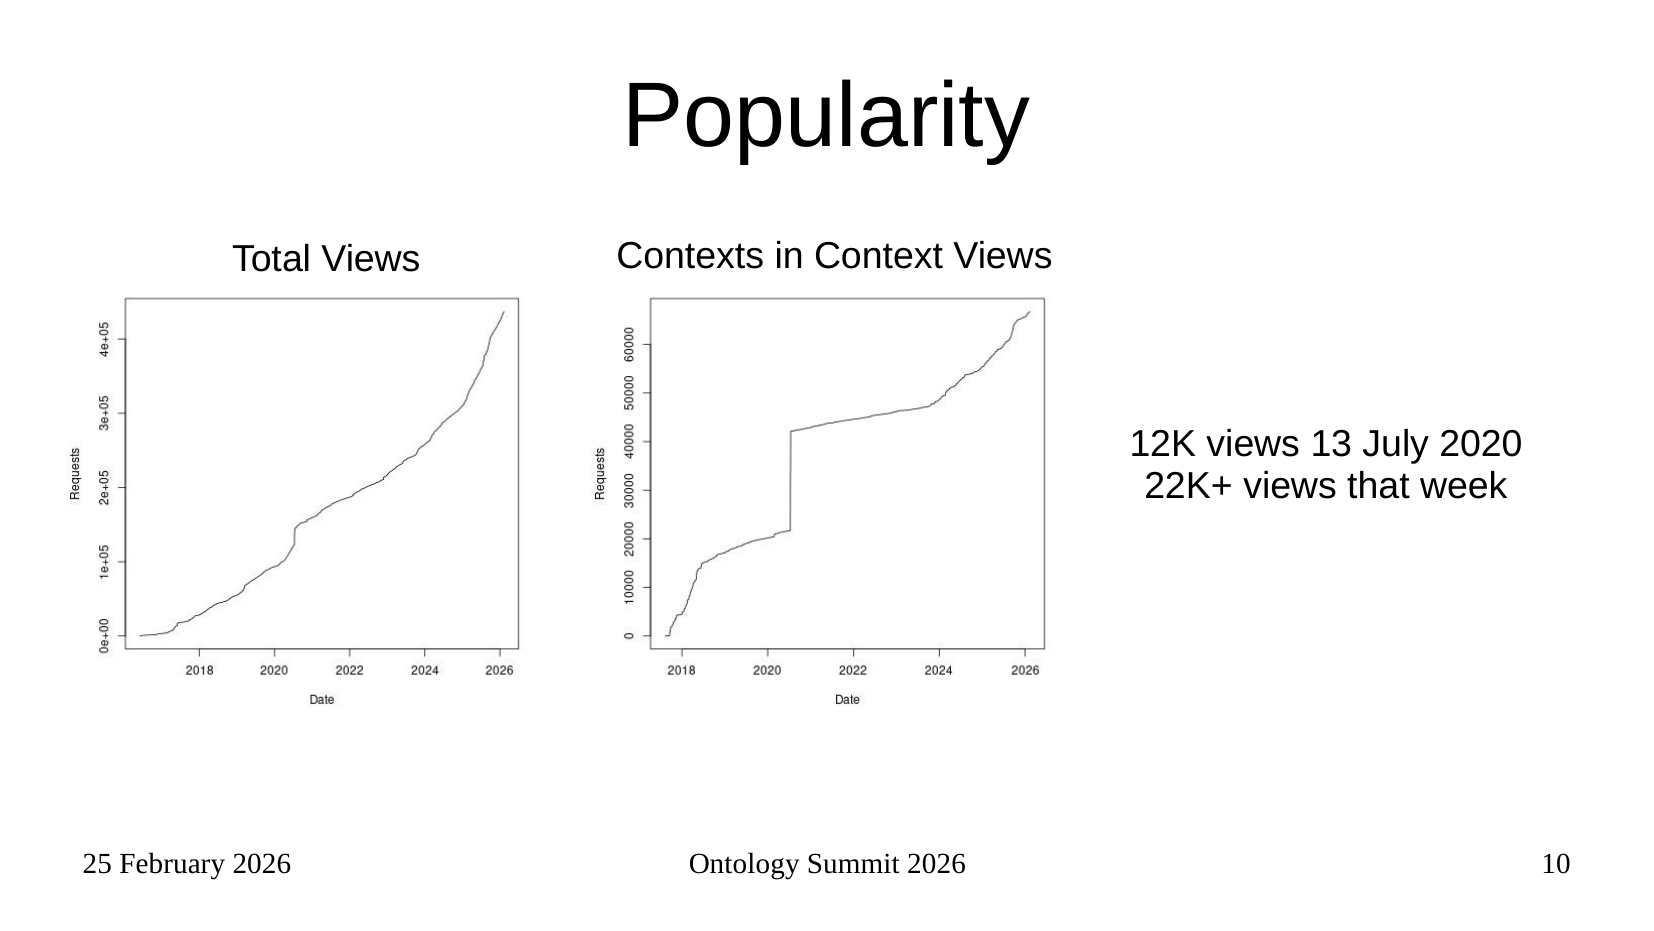

# Popularity
Contexts in Context Views
Total Views
12K views 13 July 2020
22K+ views that week
25 February 2026
Ontology Summit 2026
10